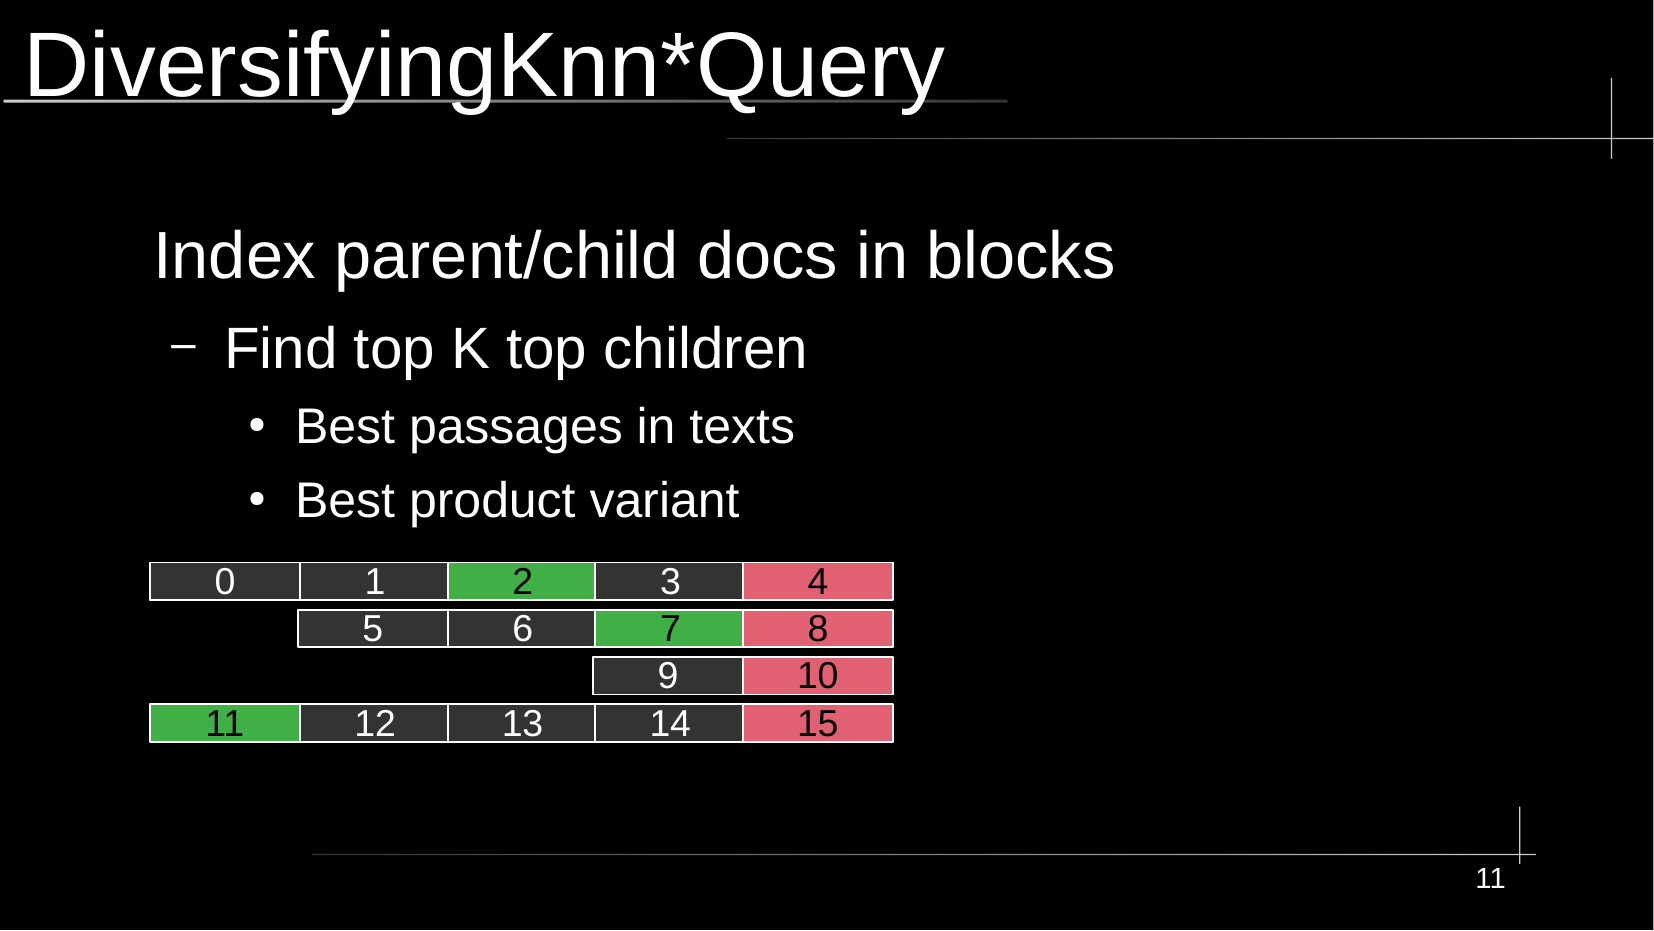

# DiversifyingKnn*Query
Index parent/child docs in blocks
Find top K top children
Best passages in texts
Best product variant
0
1
2
3
4
5
6
7
8
9
10
11
12
13
14
15
11